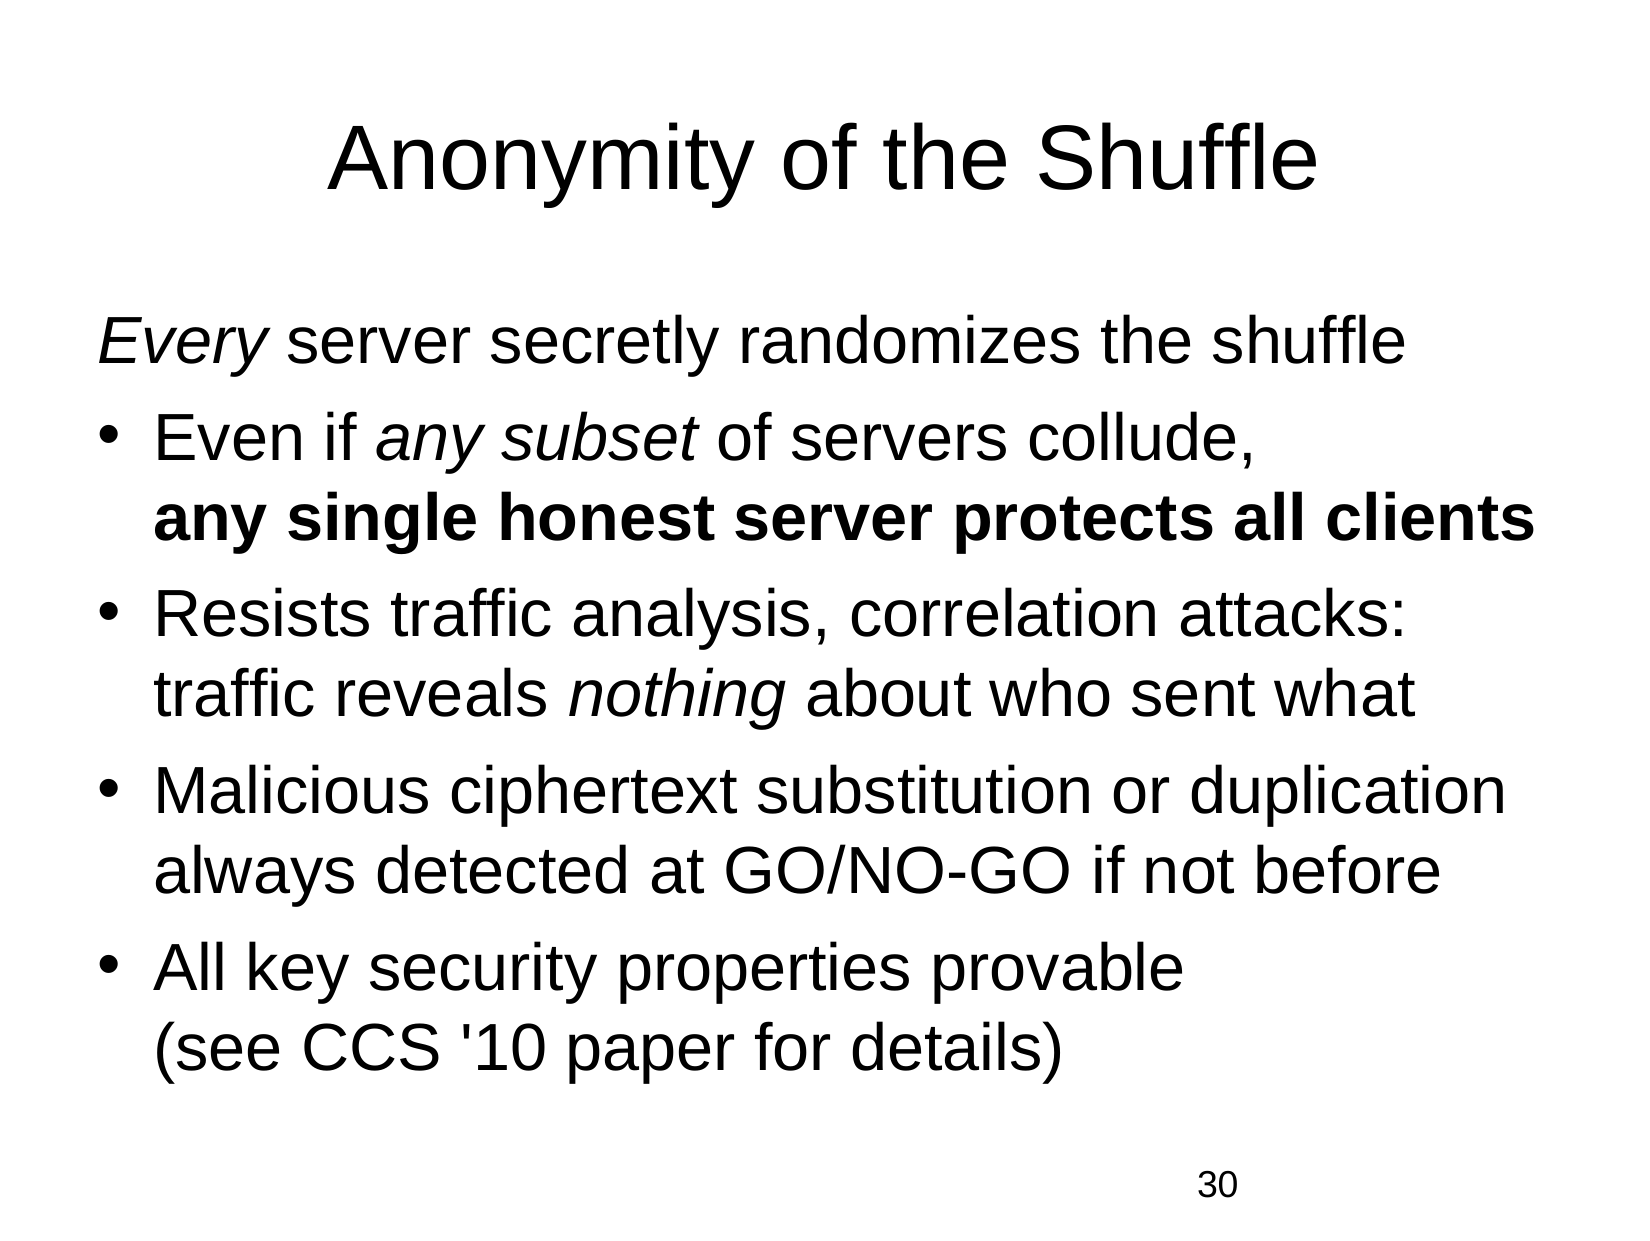

# Anonymity of the Shuffle
Every server secretly randomizes the shuffle
Even if any subset of servers collude,
any single honest server protects all clients
Resists traffic analysis, correlation attacks:
traffic reveals nothing about who sent what
Malicious ciphertext substitution or duplication
always detected at GO/NO-GO if not before
All key security properties provable
(see CCS '10 paper for details)
30